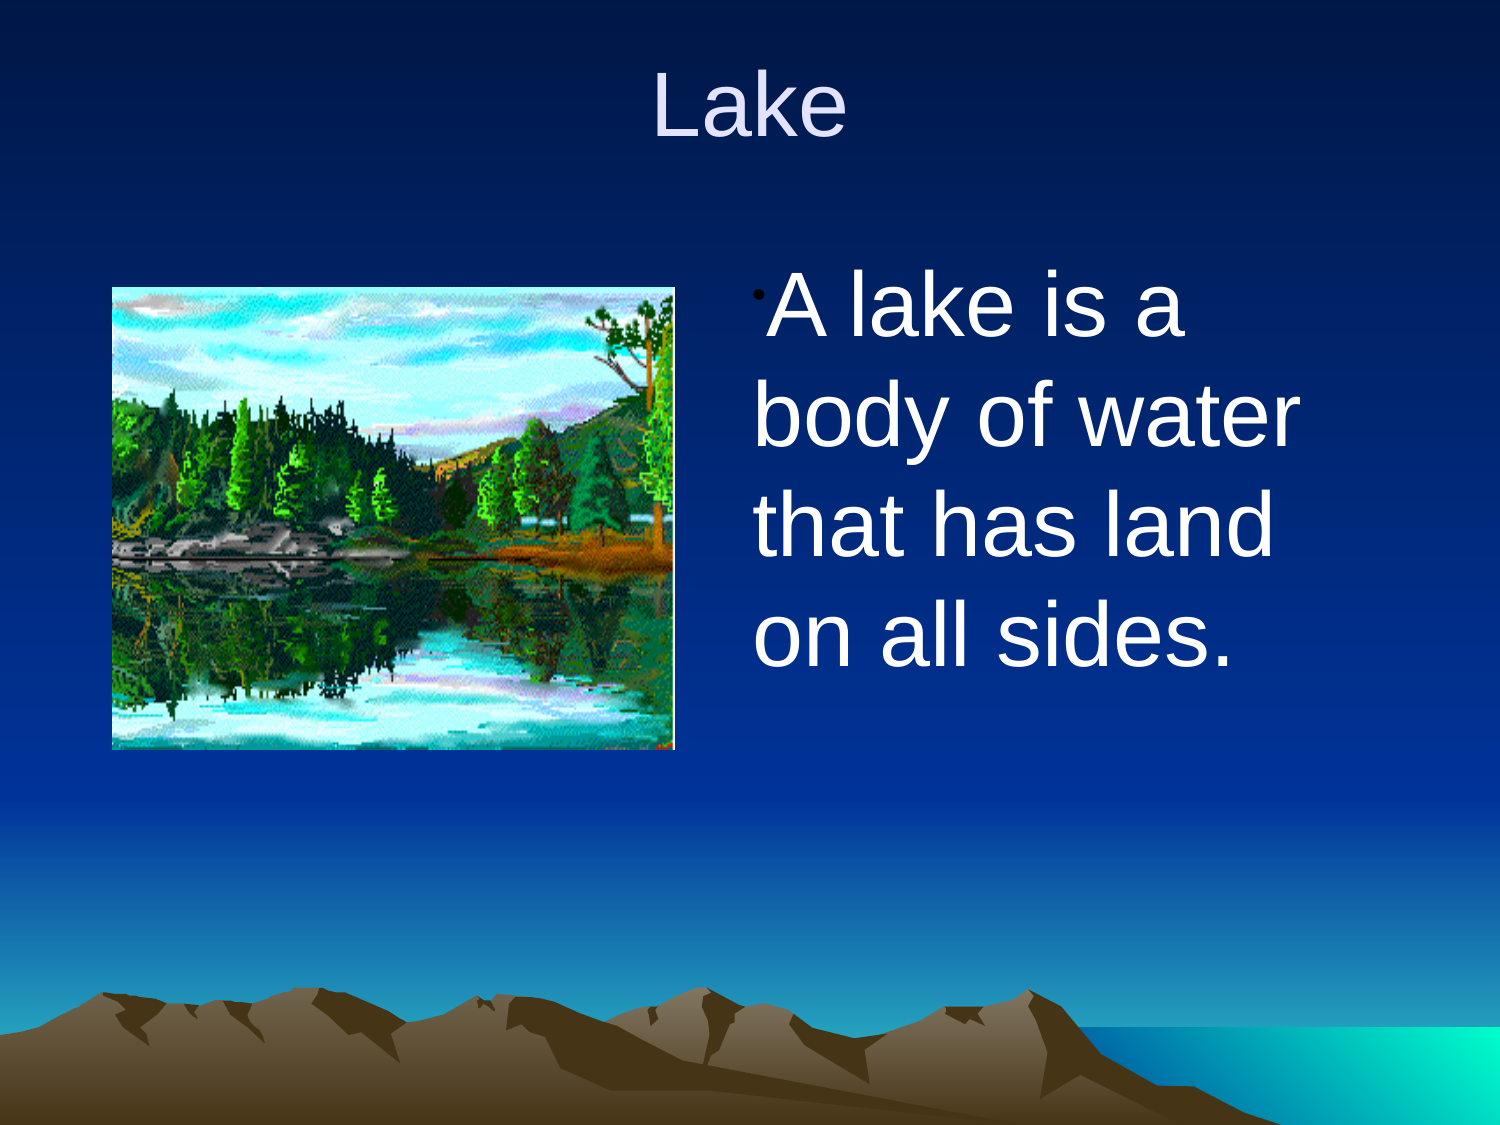

# Lake
A lake is a body of water that has land on all sides.